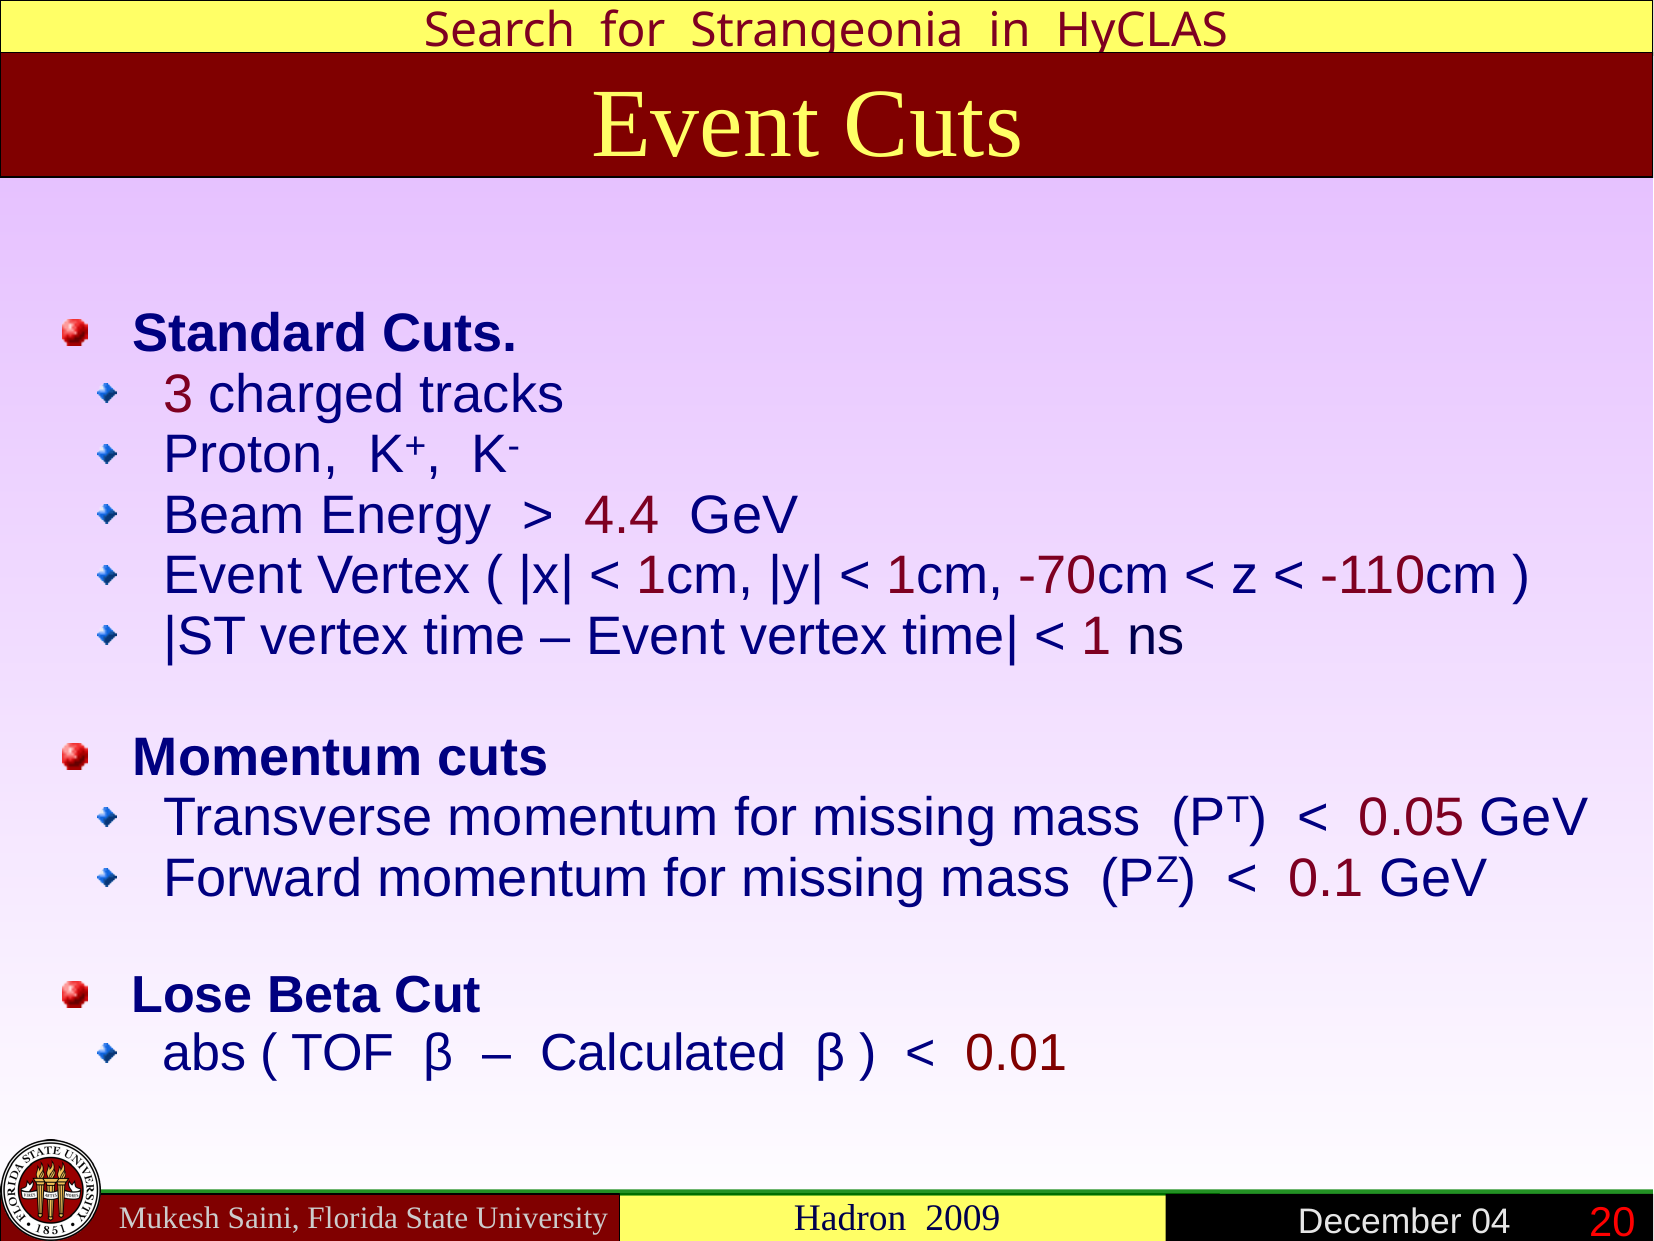

Event Cuts
 Standard Cuts.
 3 charged tracks
 Proton, K+, K-
 Beam Energy > 4.4 GeV
 Event Vertex ( |x| < 1cm, |y| < 1cm, -70cm < z < -110cm )
 |ST vertex time – Event vertex time| < 1 ns
 Momentum cuts
 Transverse momentum for missing mass (PT) < 0.05 GeV
 Forward momentum for missing mass (PZ) < 0.1 GeV
 Lose Beta Cut
 abs ( TOF β – Calculated β ) < 0.01